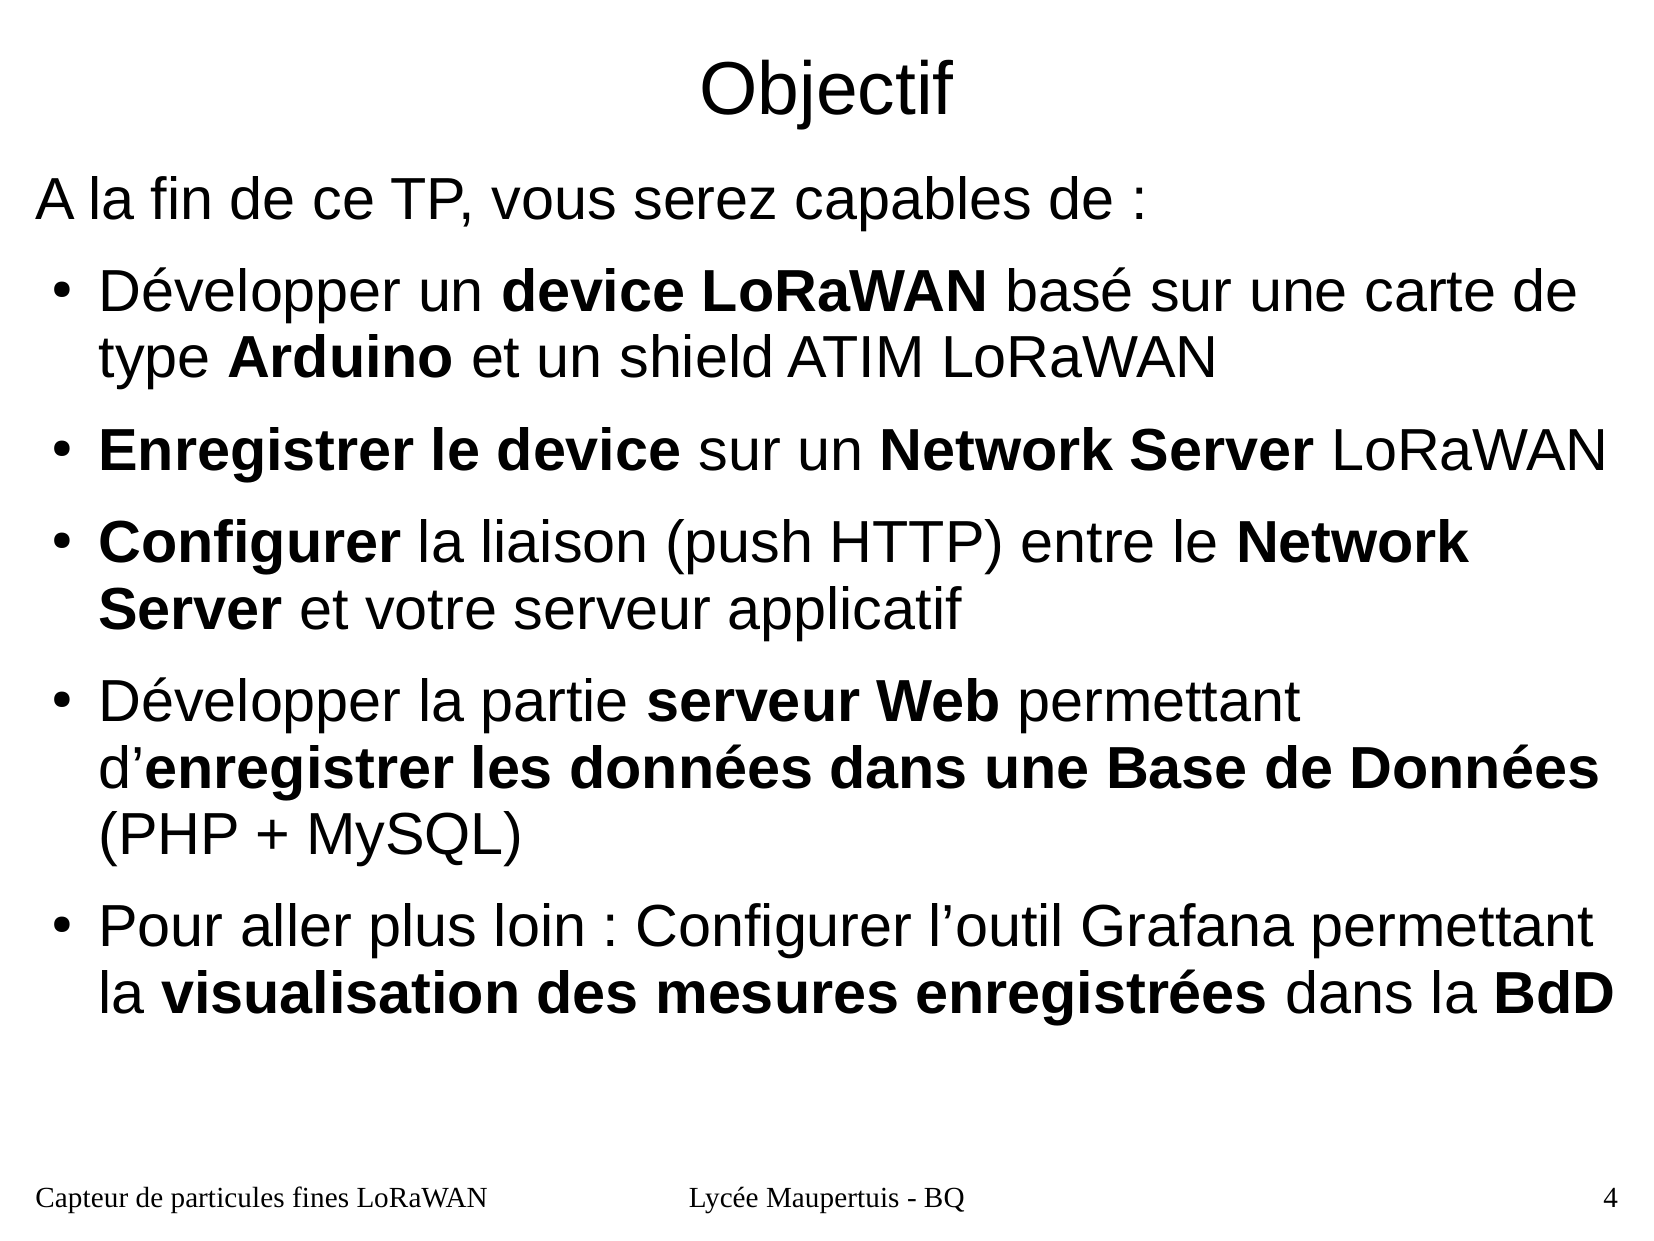

# Objectif
A la fin de ce TP, vous serez capables de :
Développer un device LoRaWAN basé sur une carte de type Arduino et un shield ATIM LoRaWAN
Enregistrer le device sur un Network Server LoRaWAN
Configurer la liaison (push HTTP) entre le Network Server et votre serveur applicatif
Développer la partie serveur Web permettant d’enregistrer les données dans une Base de Données (PHP + MySQL)
Pour aller plus loin : Configurer l’outil Grafana permettant la visualisation des mesures enregistrées dans la BdD
Capteur de particules fines LoRaWAN
Lycée Maupertuis - BQ
4